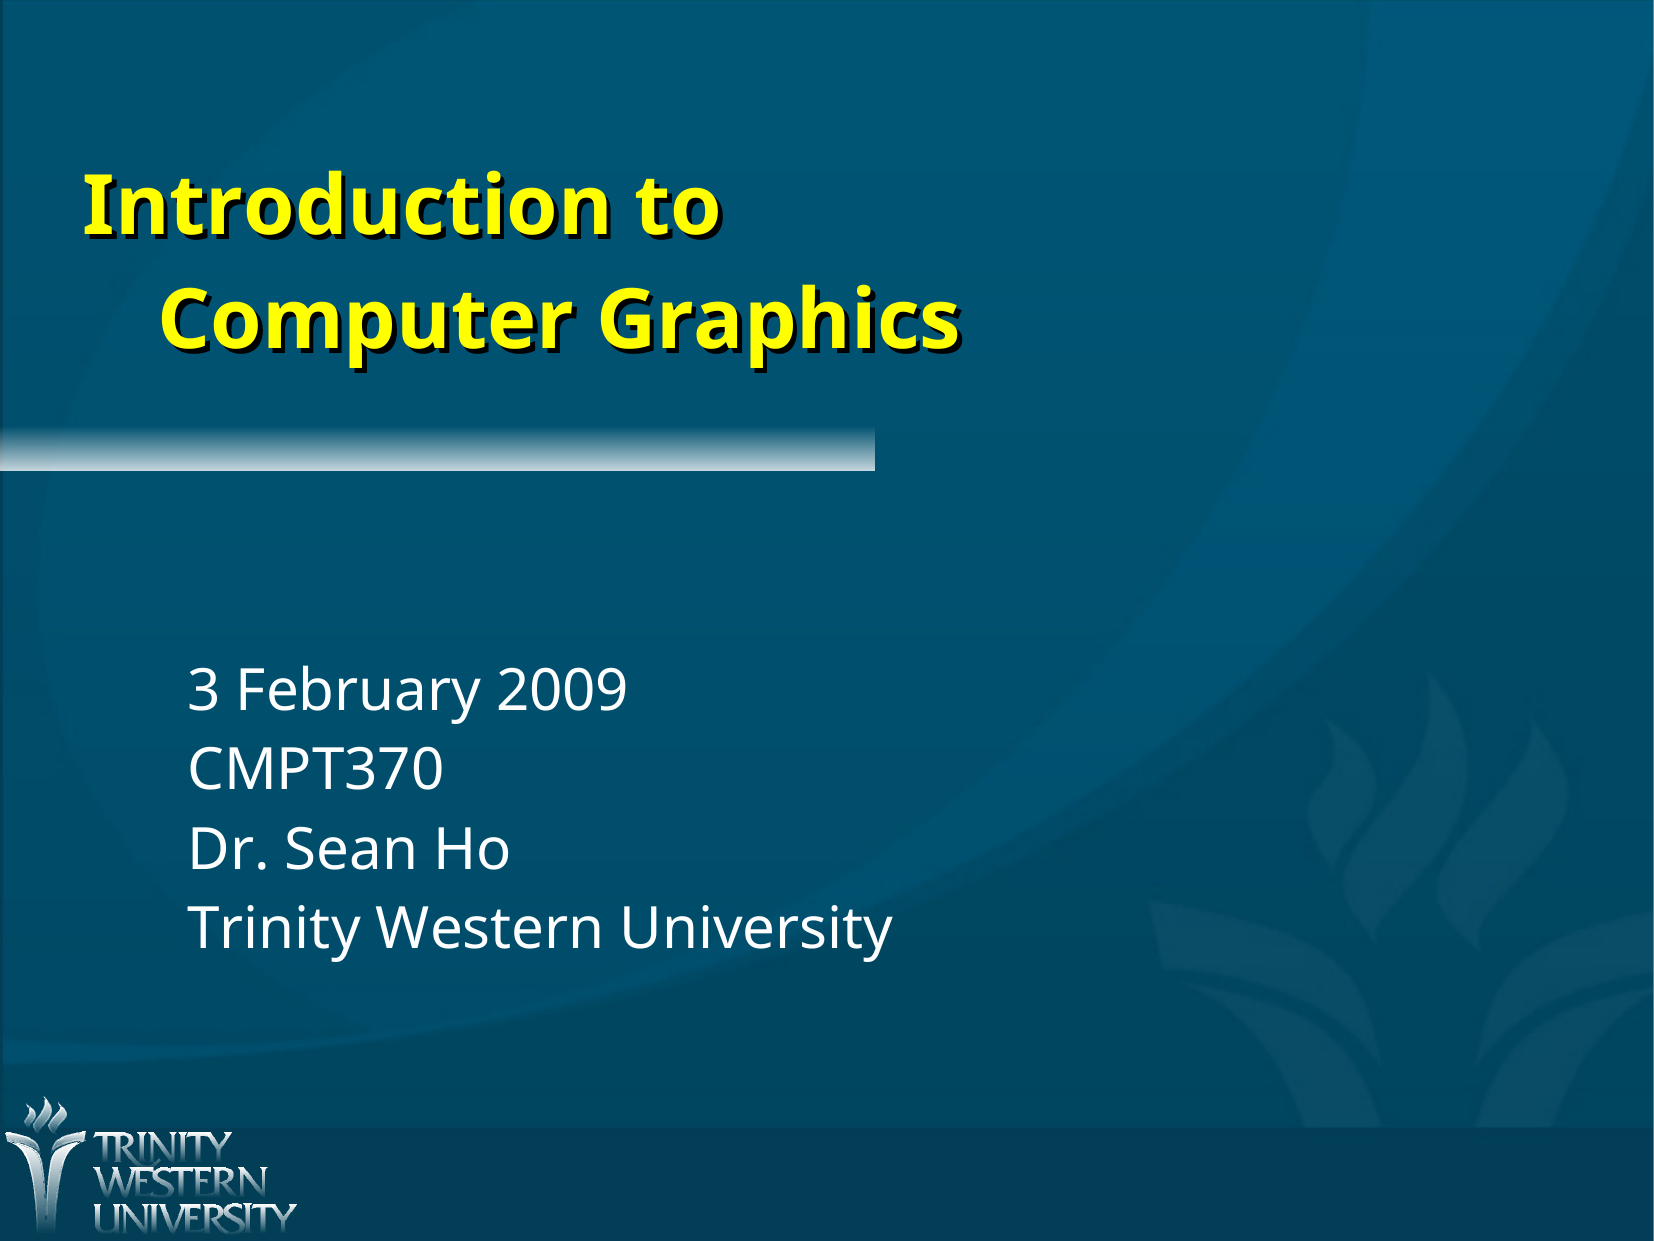

# Introduction to Computer Graphics
3 February 2009
CMPT370
Dr. Sean Ho
Trinity Western University